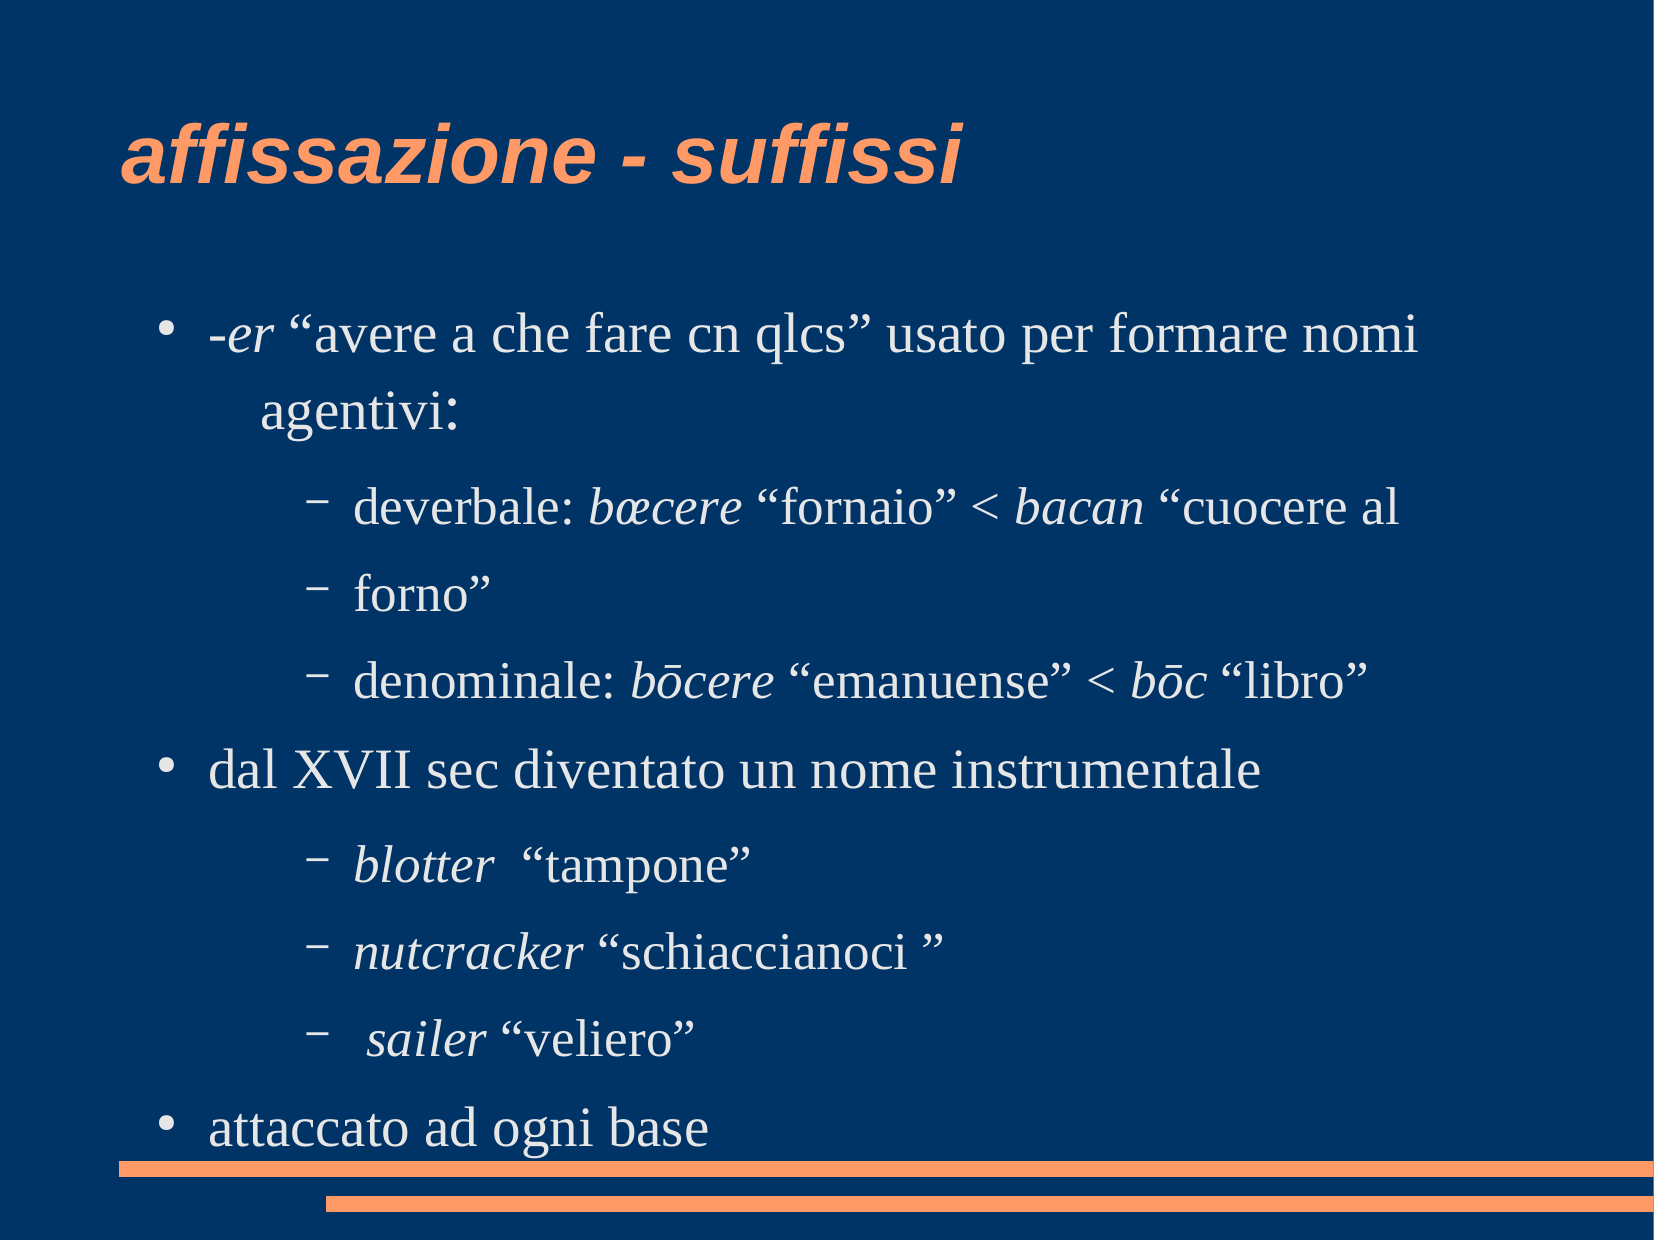

# affissazione - suffissi
-er “avere a che fare cn qlcs” usato per formare nomi agentivi:
deverbale: bœcere “fornaio” < bacan “cuocere al
forno”
denominale: bōcere “emanuense” < bōc “libro”
dal XVII sec diventato un nome instrumentale
blotter “tampone”
nutcracker “schiaccianoci ”
 sailer “veliero”
attaccato ad ogni base